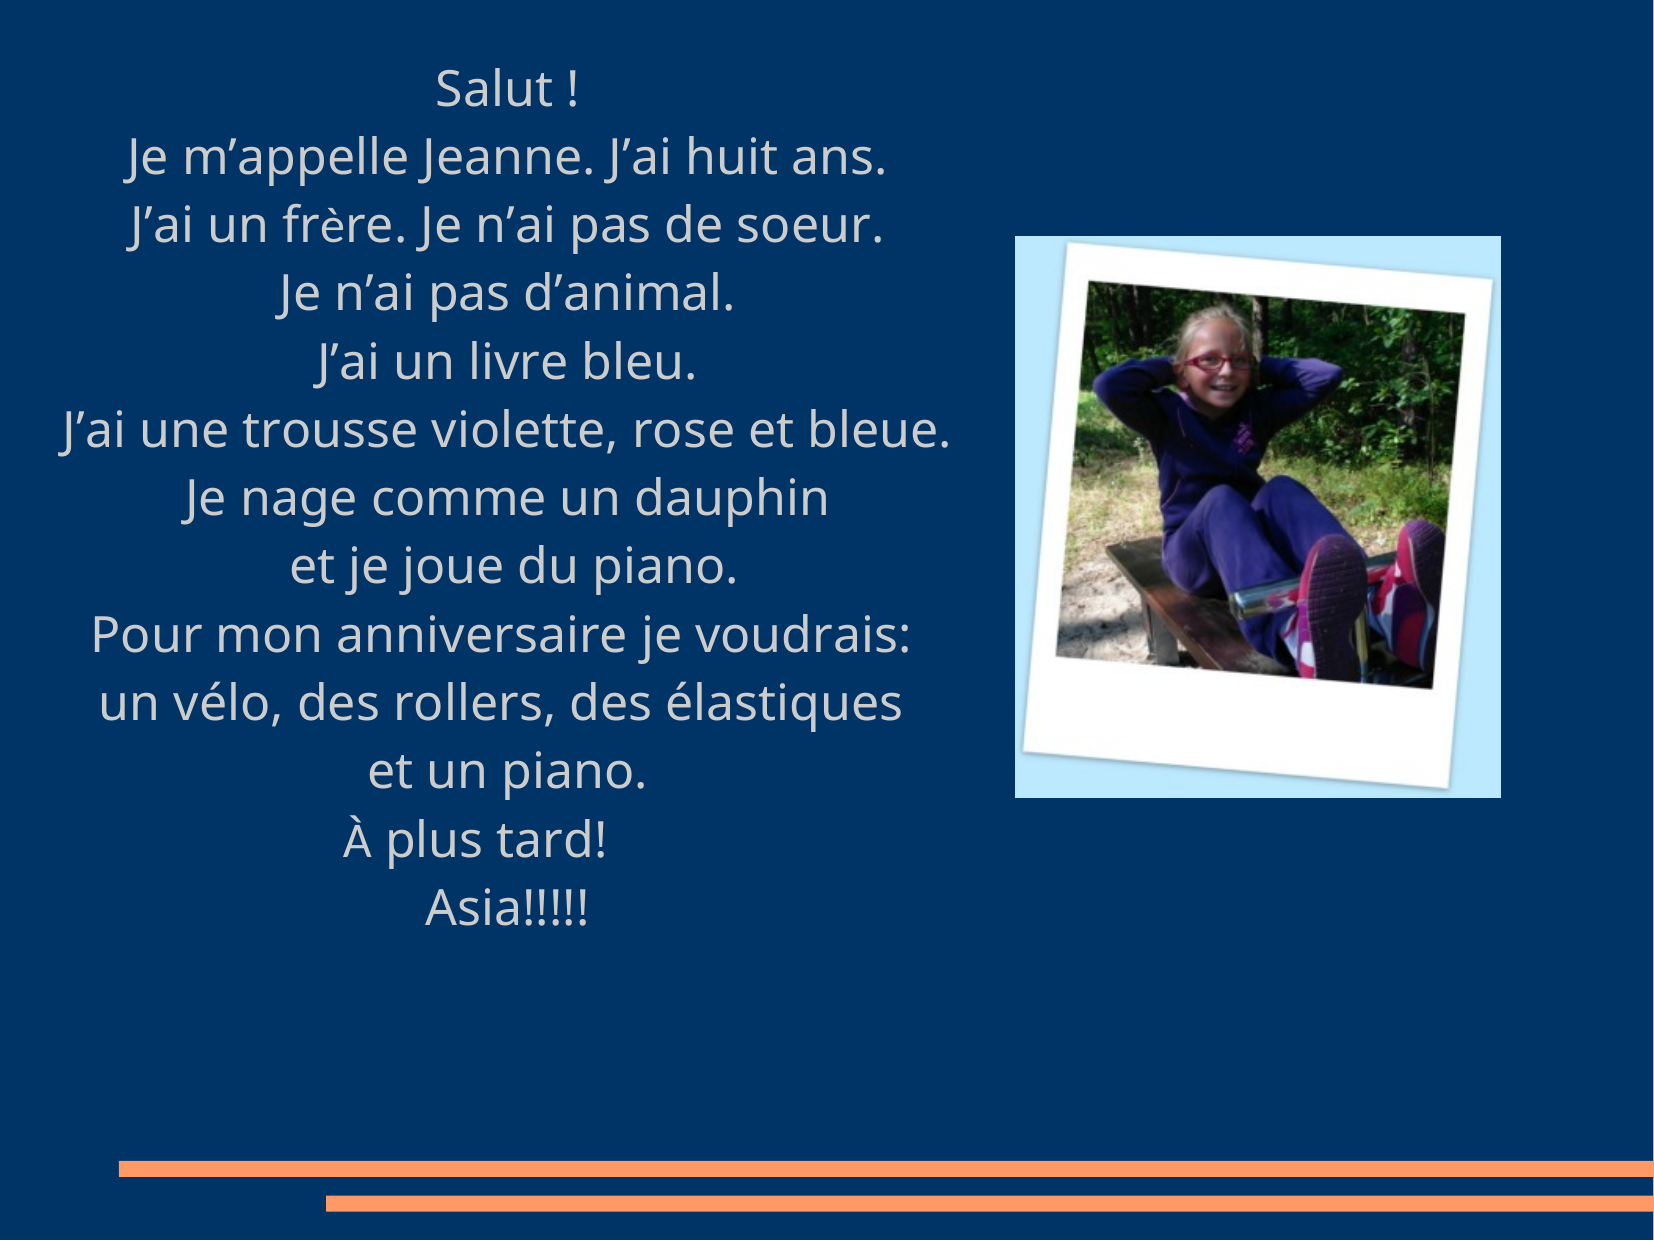

# Salut !
Je m’appelle Jeanne. J’ai huit ans.
J’ai un frère. Je n’ai pas de soeur.
Je n’ai pas d’animal.
J’ai un livre bleu.
J’ai une trousse violette, rose et bleue.
Je nage comme un dauphin
 et je joue du piano.
Pour mon anniversaire je voudrais:
un vélo, des rollers, des élastiques
et un piano.
À plus tard!
Asia!!!!!